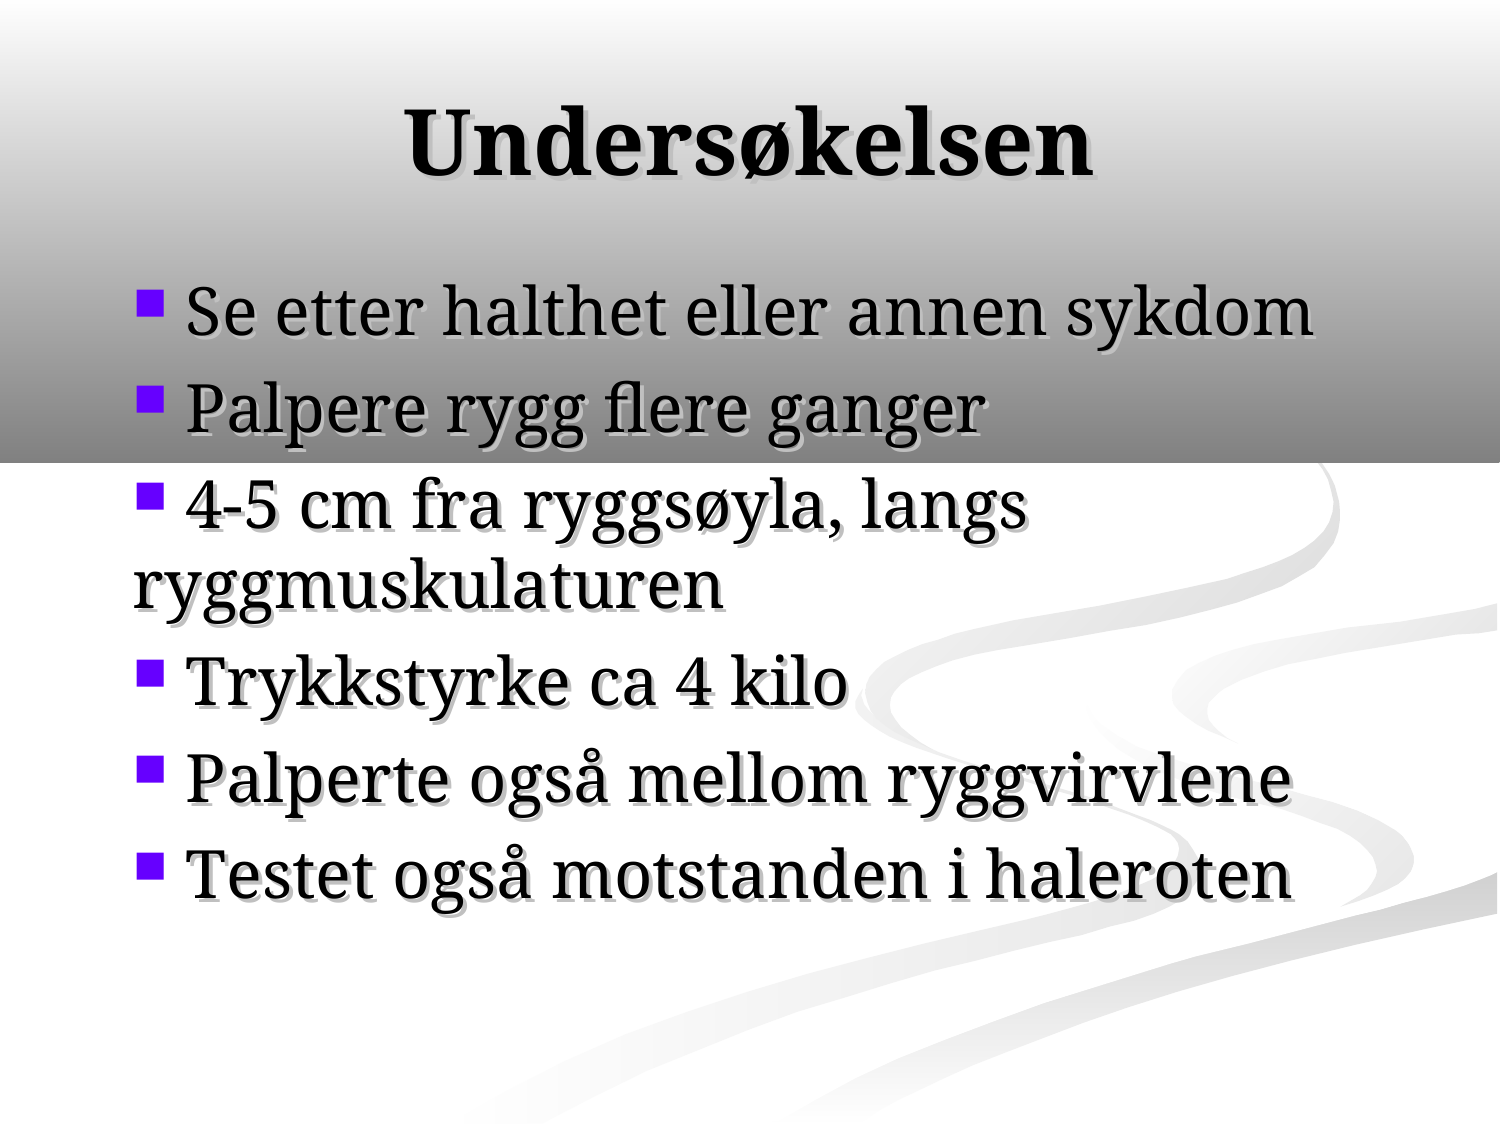

# Undersøkelsen
 Se etter halthet eller annen sykdom
 Palpere rygg flere ganger
 4-5 cm fra ryggsøyla, langs ryggmuskulaturen
 Trykkstyrke ca 4 kilo
 Palperte også mellom ryggvirvlene
 Testet også motstanden i haleroten